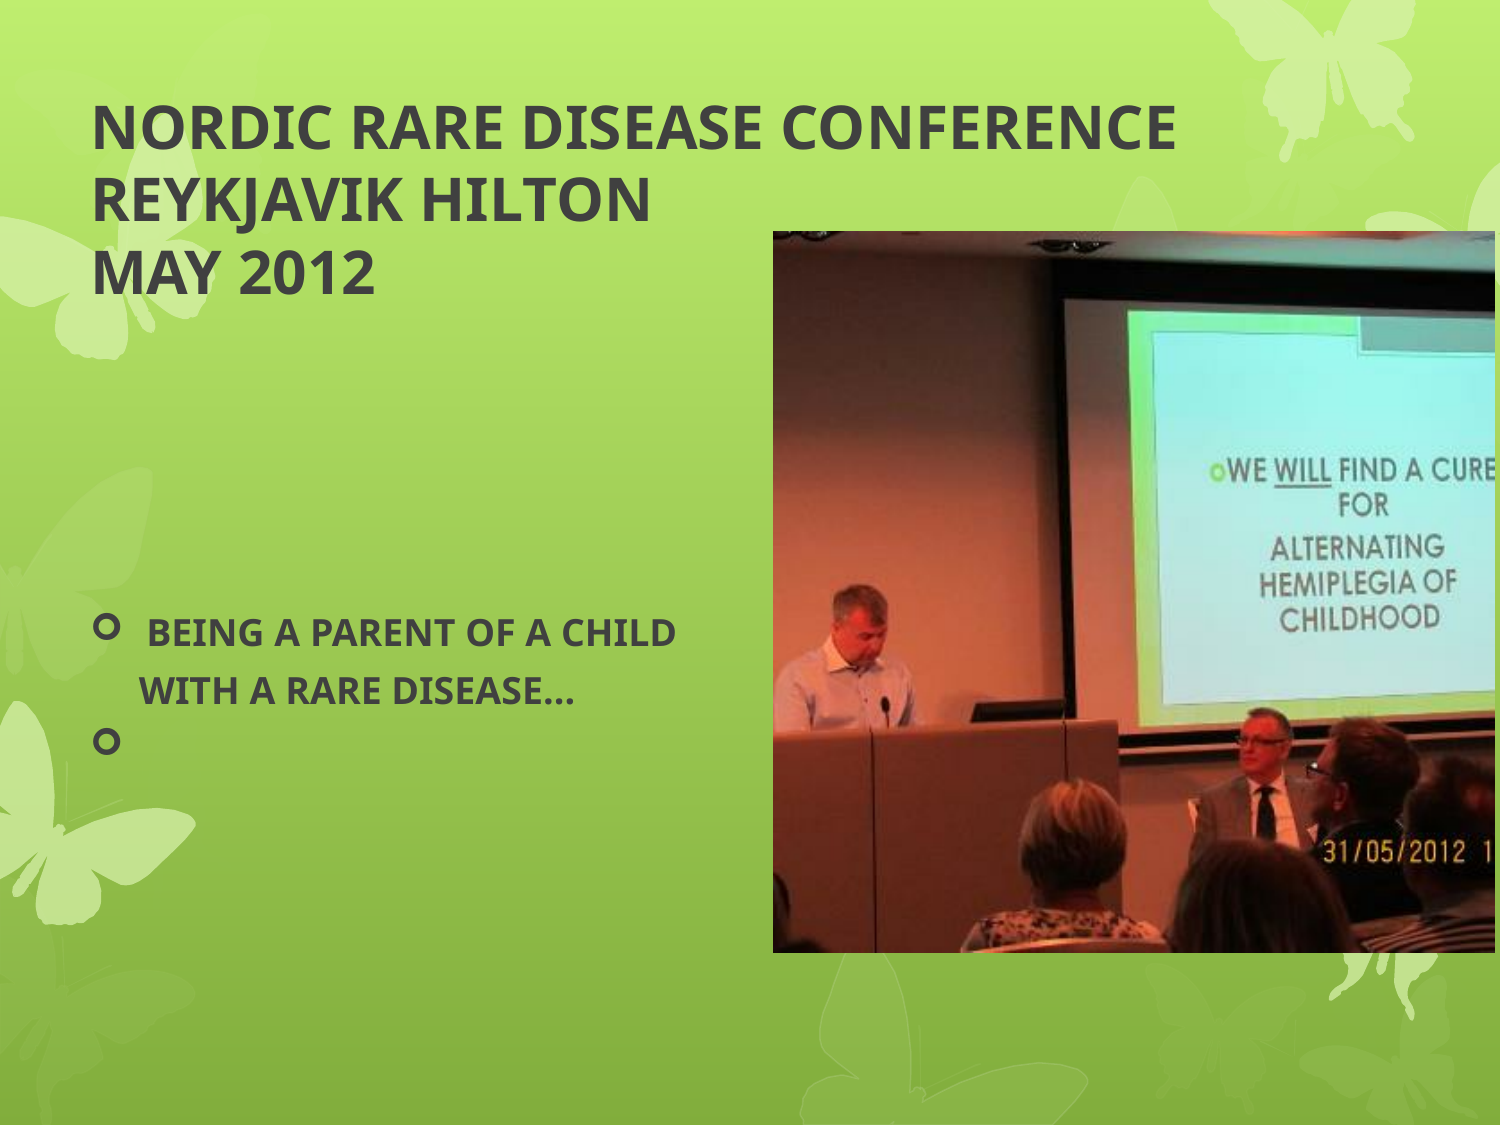

# NORDIC RARE DISEASE CONFERENCE REYKJAVIK HILTON MAY 2012
BEING A PARENT OF A CHILD
 WITH A RARE DISEASE...